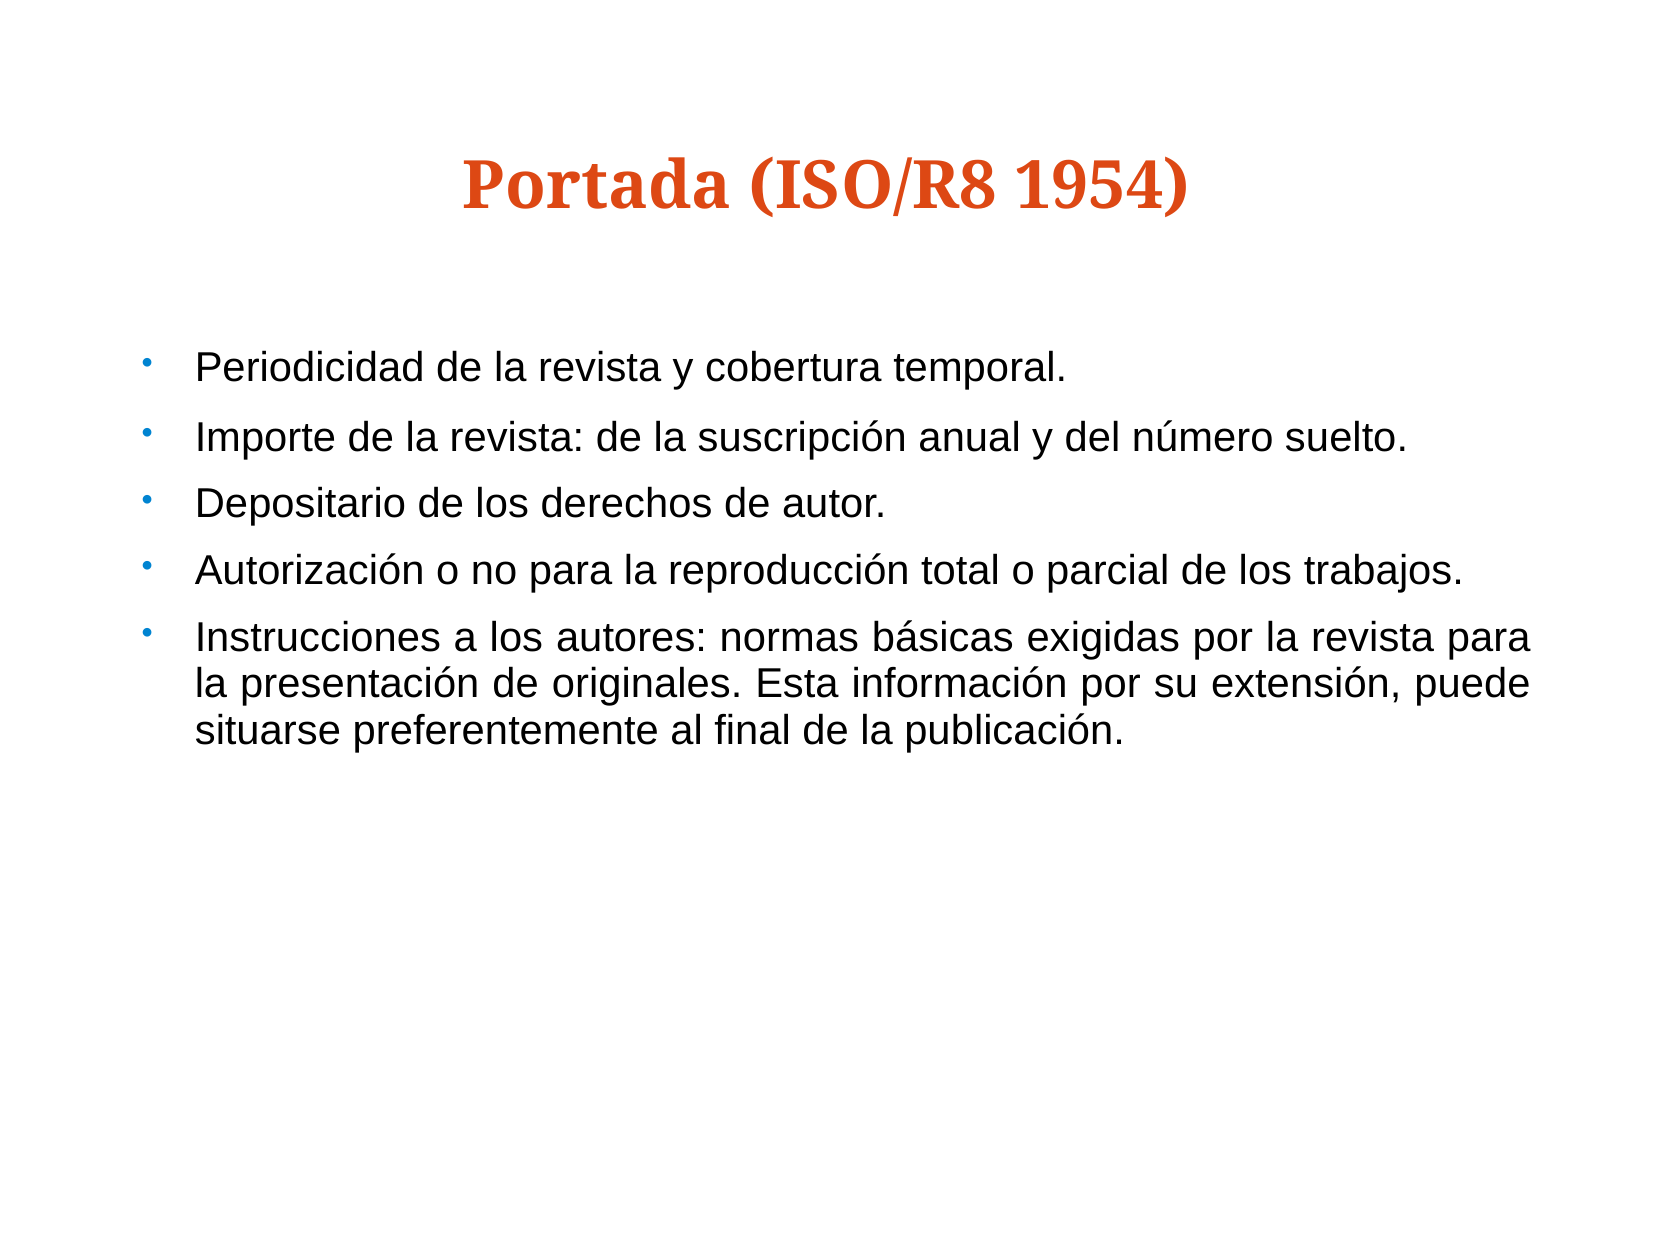

# Portada (ISO/R8 1954)
Periodicidad de la revista y cobertura temporal.
Importe de la revista: de la suscripción anual y del número suelto.
Depositario de los derechos de autor.
Autorización o no para la reproducción total o parcial de los trabajos.
Instrucciones a los autores: normas básicas exigidas por la revista para la presentación de originales. Esta información por su extensión, puede situarse preferentemente al final de la publicación.